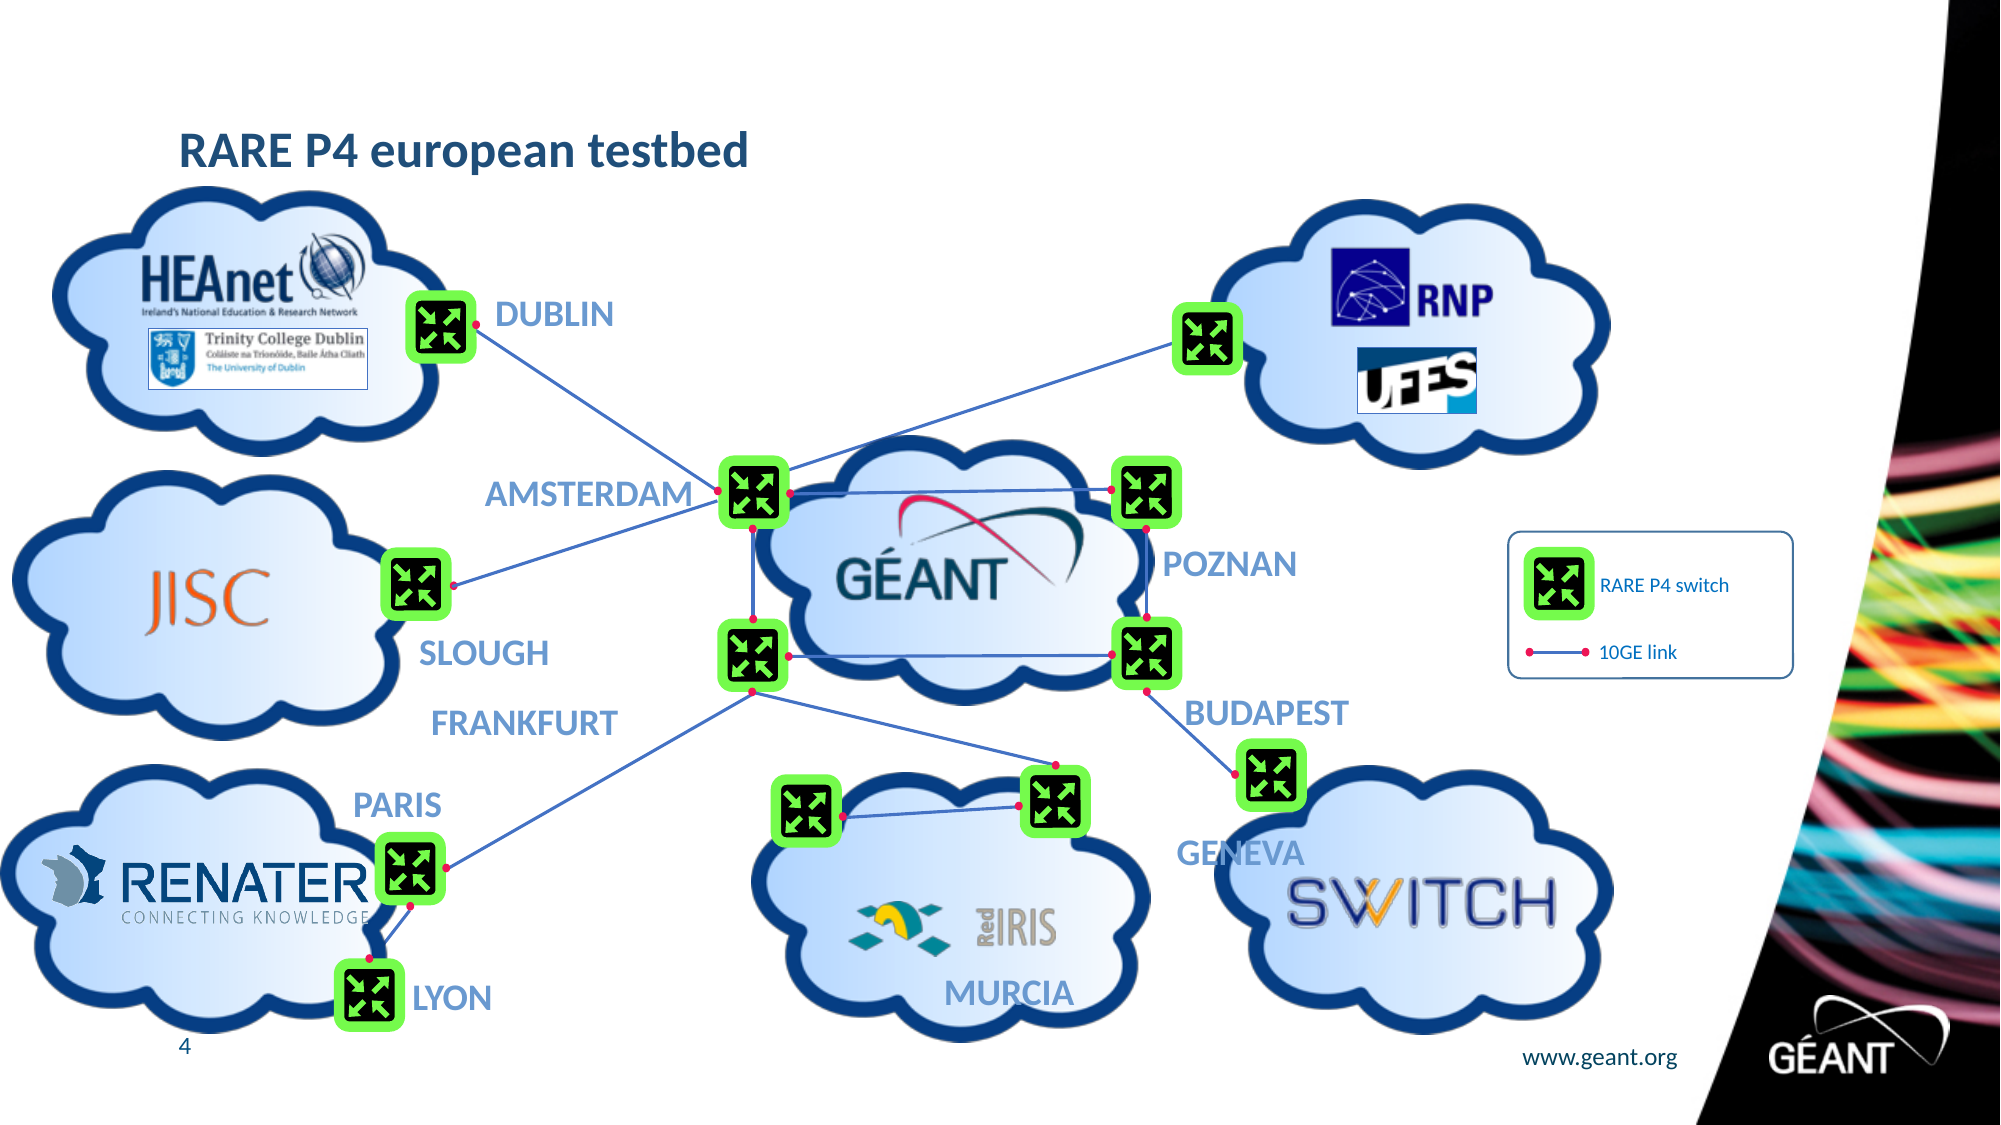

# RARE P4 european testbed
AMSTERDAM
RARE P4 switch
10GE link
POZNAN
SLOUGH
BUDAPEST
FRANKFURT
PARIS
GENEVA
MURCIA
LYON
DUBLIN